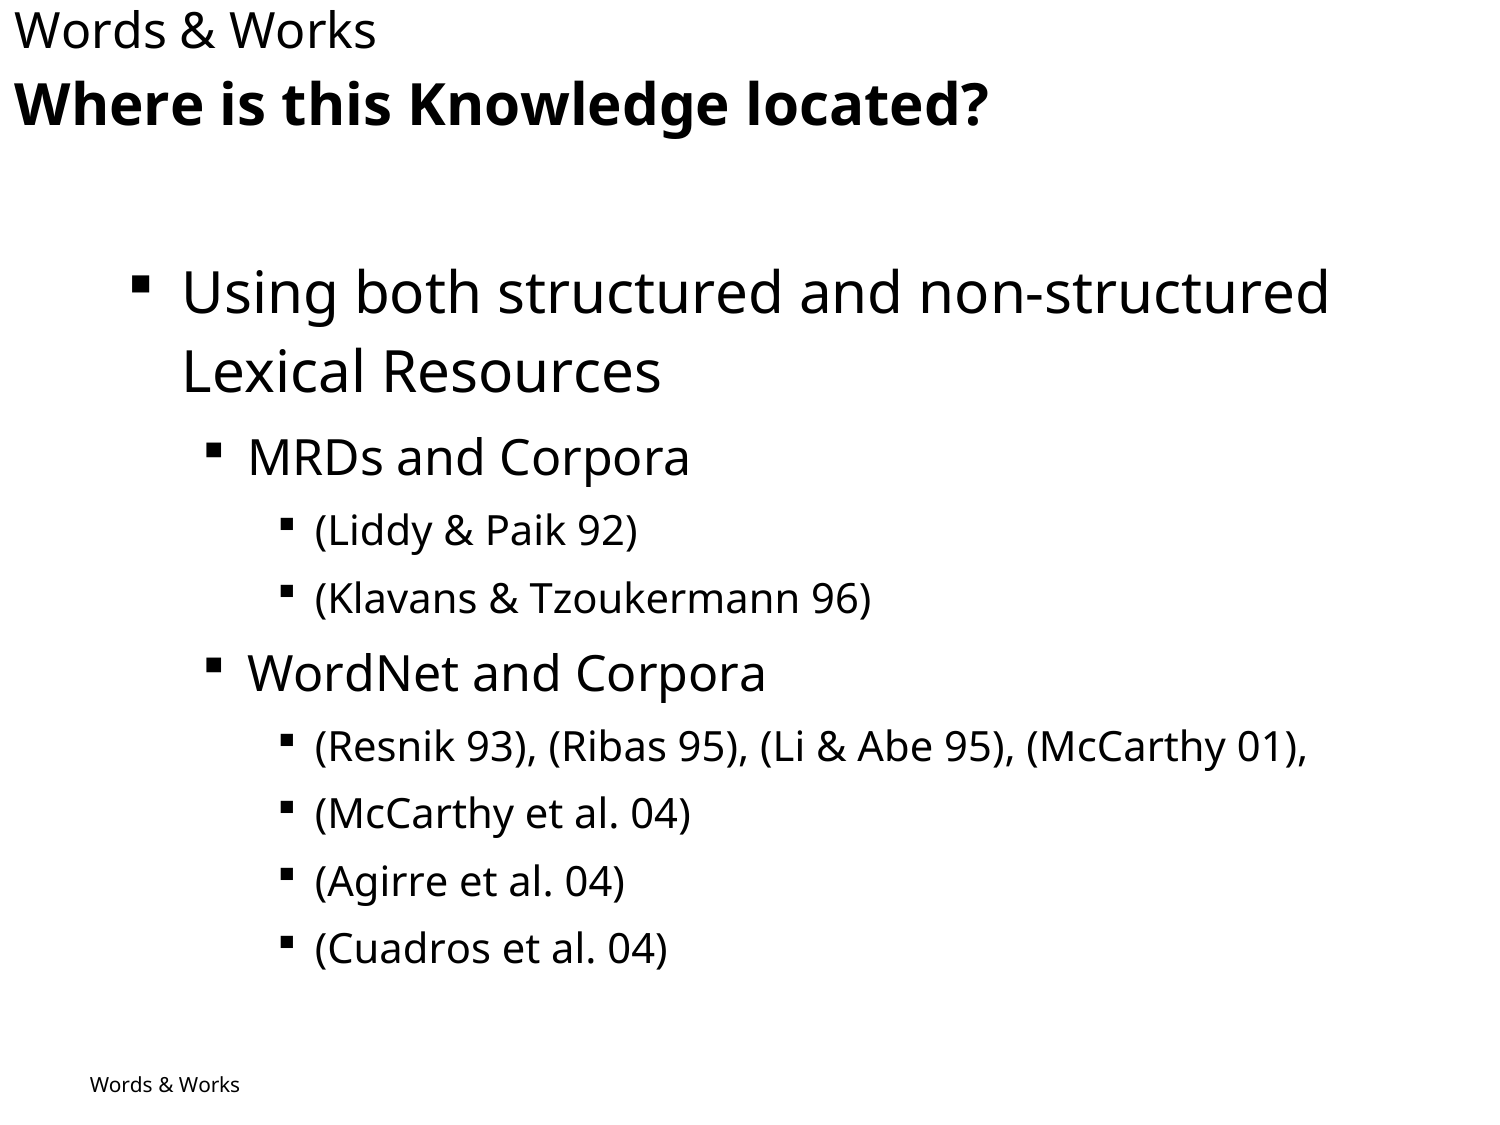

Words & Works
Where is this Knowledge located?
# Using both structured and non-structured Lexical Resources
MRDs and Corpora
(Liddy & Paik 92)
(Klavans & Tzoukermann 96)
WordNet and Corpora
(Resnik 93), (Ribas 95), (Li & Abe 95), (McCarthy 01),
(McCarthy et al. 04)
(Agirre et al. 04)
(Cuadros et al. 04)